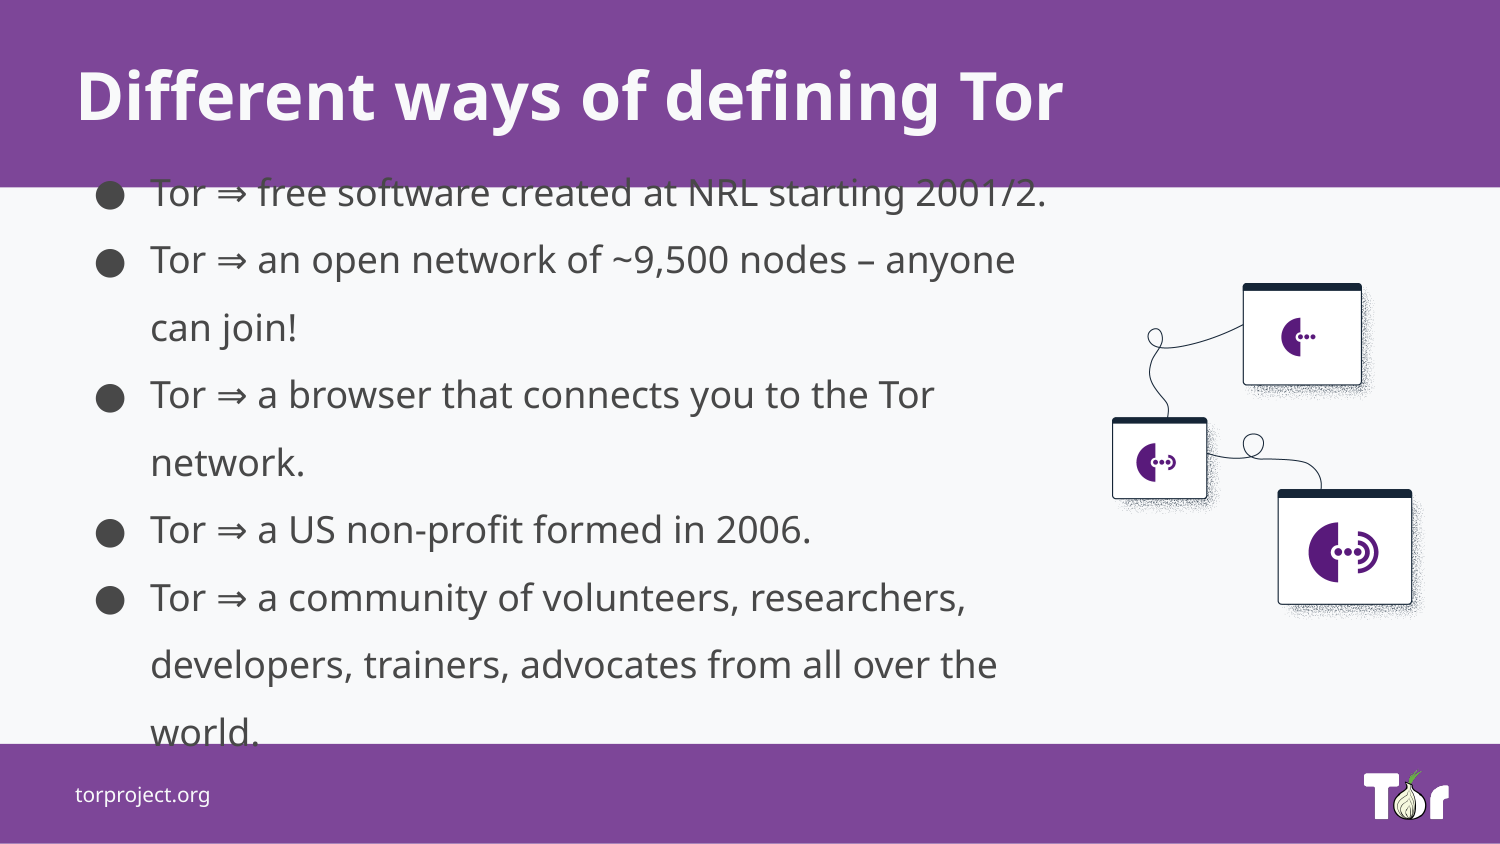

# Different ways of defining Tor
Tor ⇒ free software created at NRL starting 2001/2.
Tor ⇒ an open network of ~9,500 nodes – anyone can join!
Tor ⇒ a browser that connects you to the Tor network.
Tor ⇒ a US non-profit formed in 2006.
Tor ⇒ a community of volunteers, researchers, developers, trainers, advocates from all over the world.